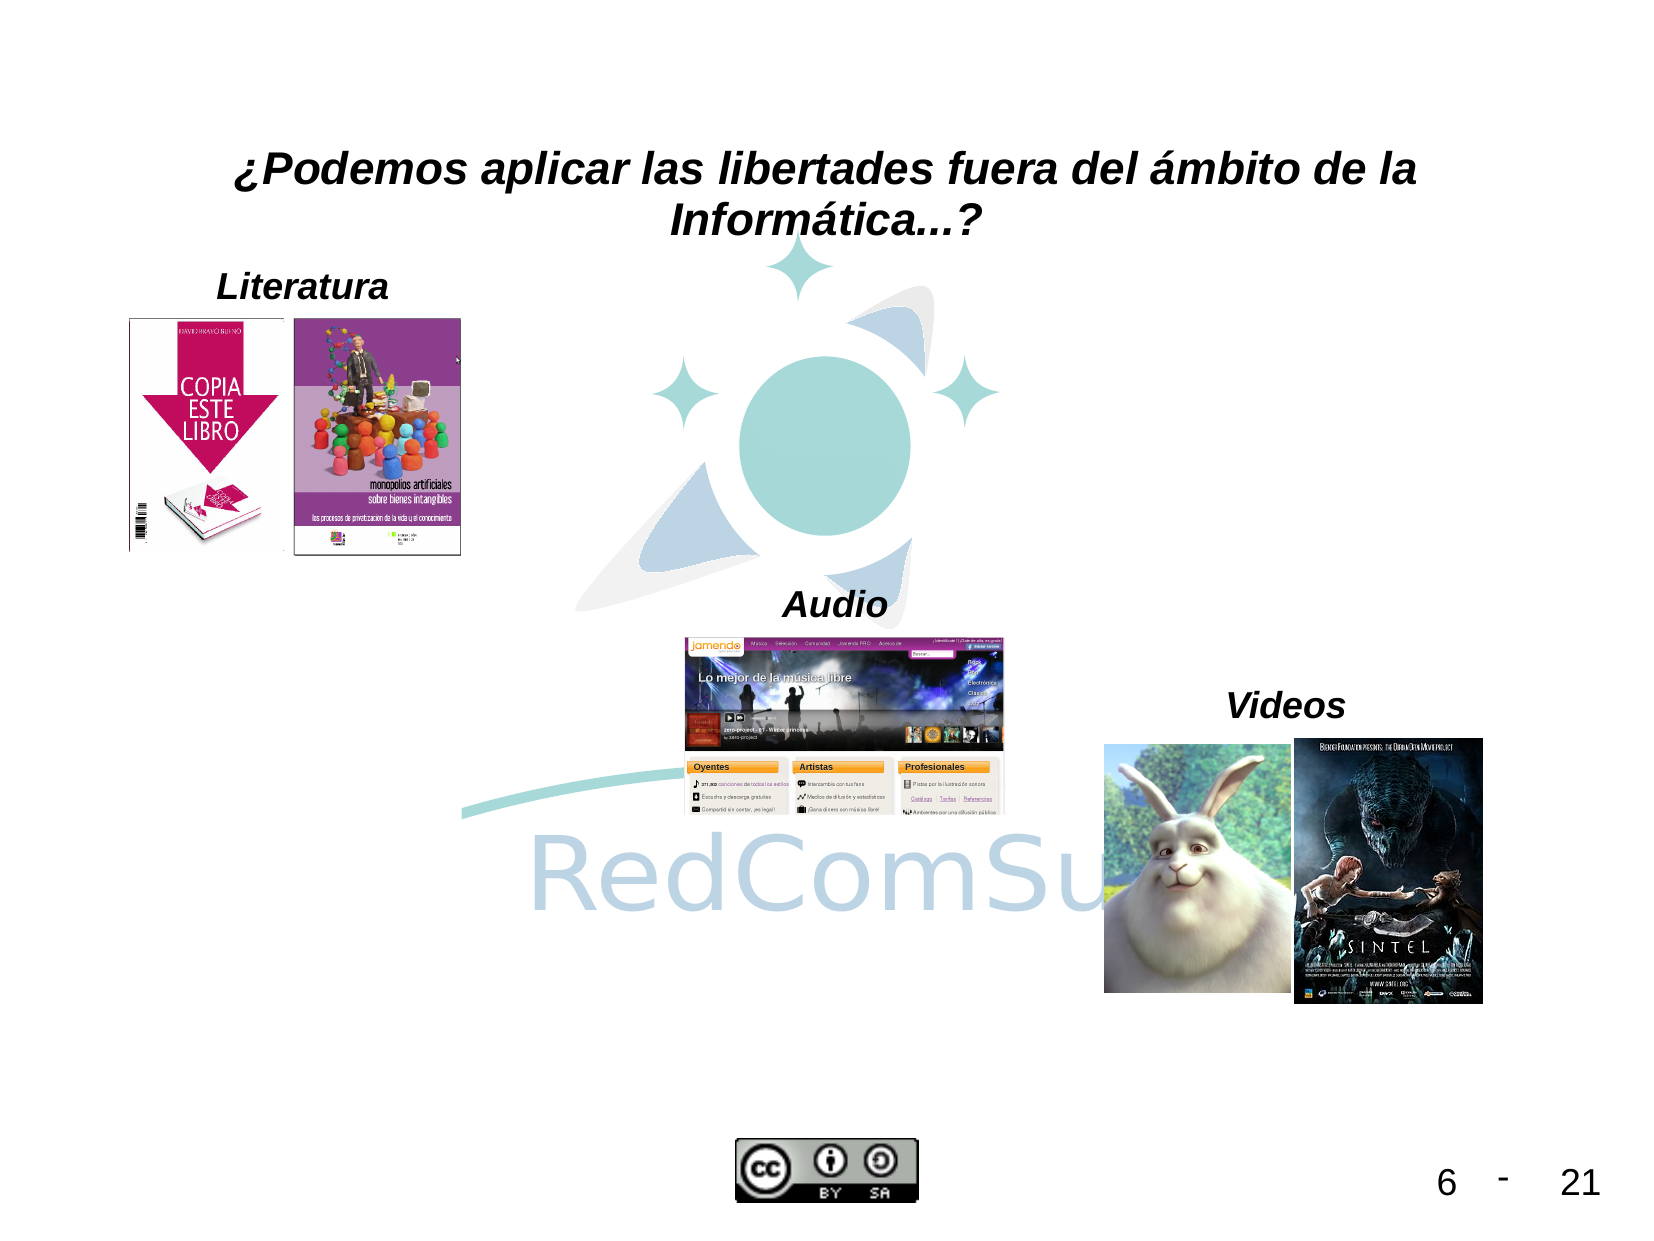

¿Podemos aplicar las libertades fuera del ámbito de la Informática...?
Literatura
Audio
Videos
-
21